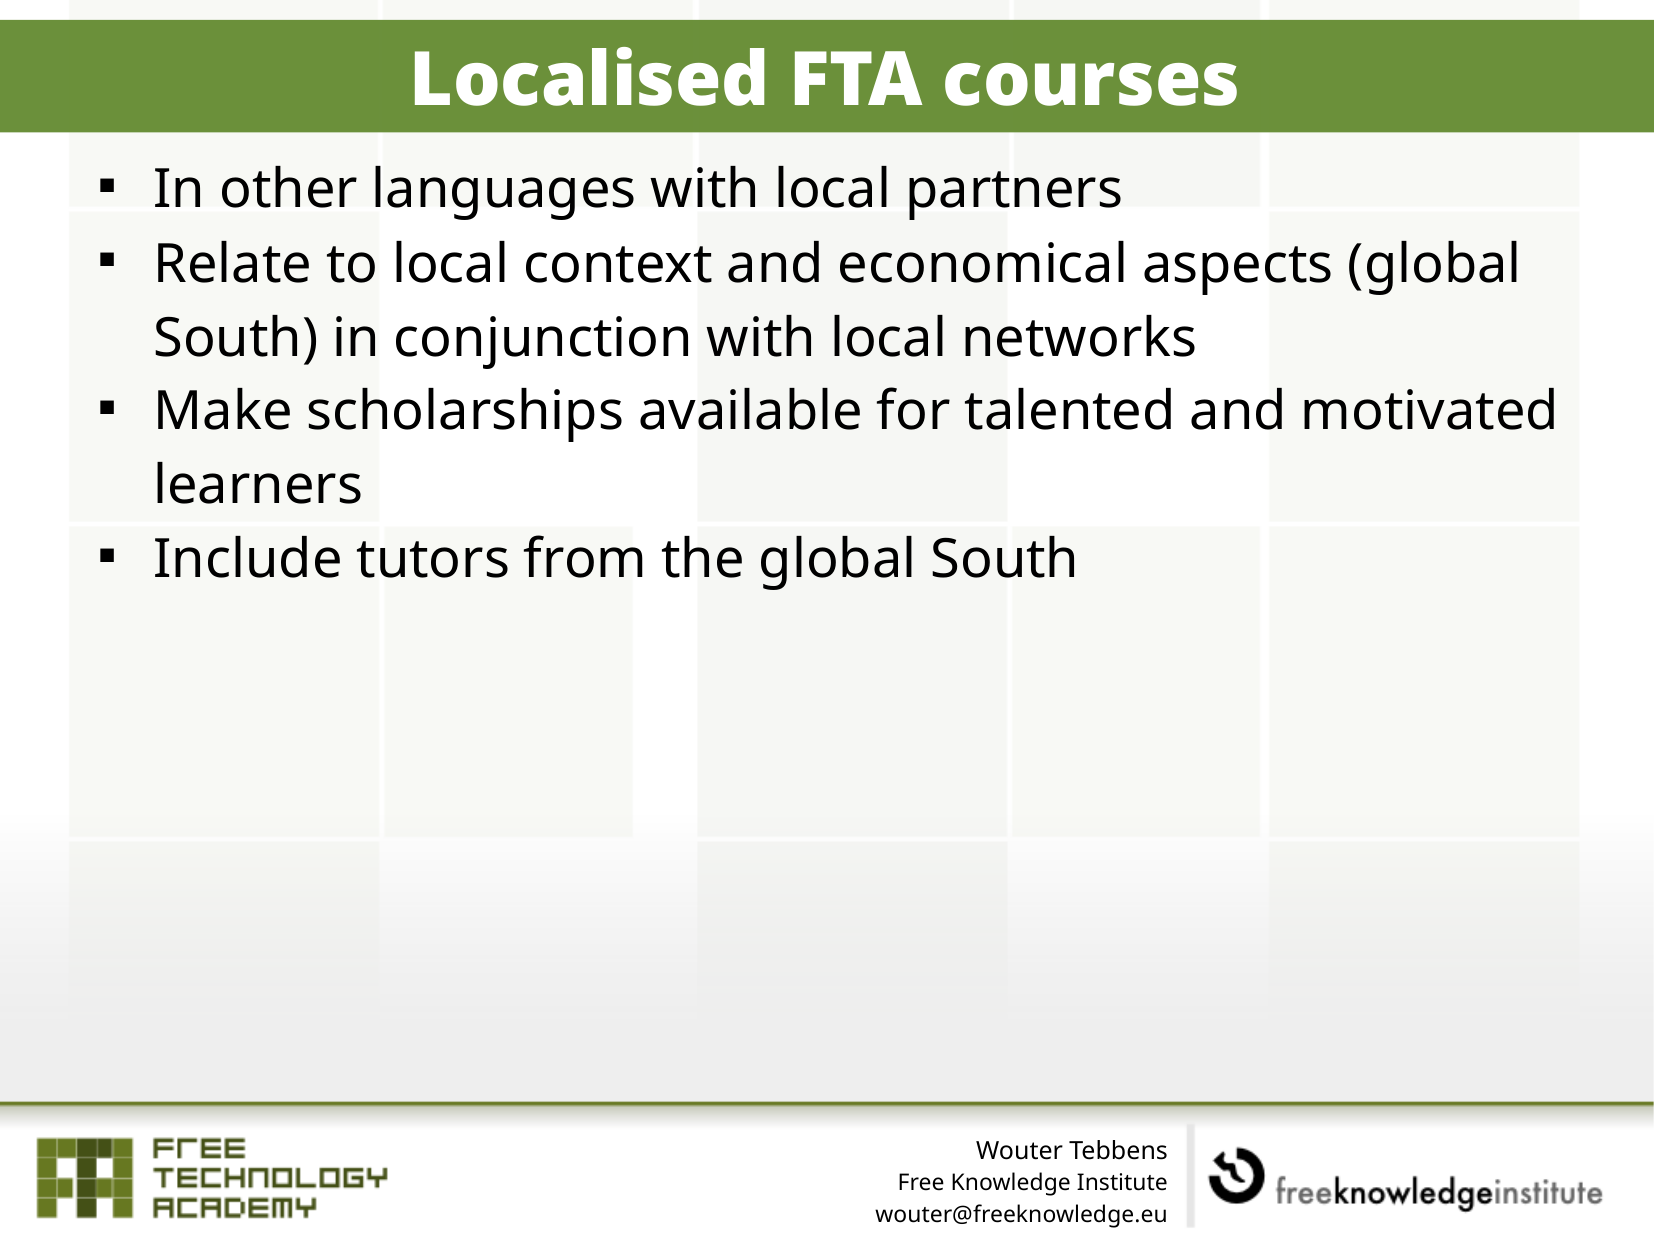

# Localised FTA courses
In other languages with local partners
Relate to local context and economical aspects (global South) in conjunction with local networks
Make scholarships available for talented and motivated learners
Include tutors from the global South